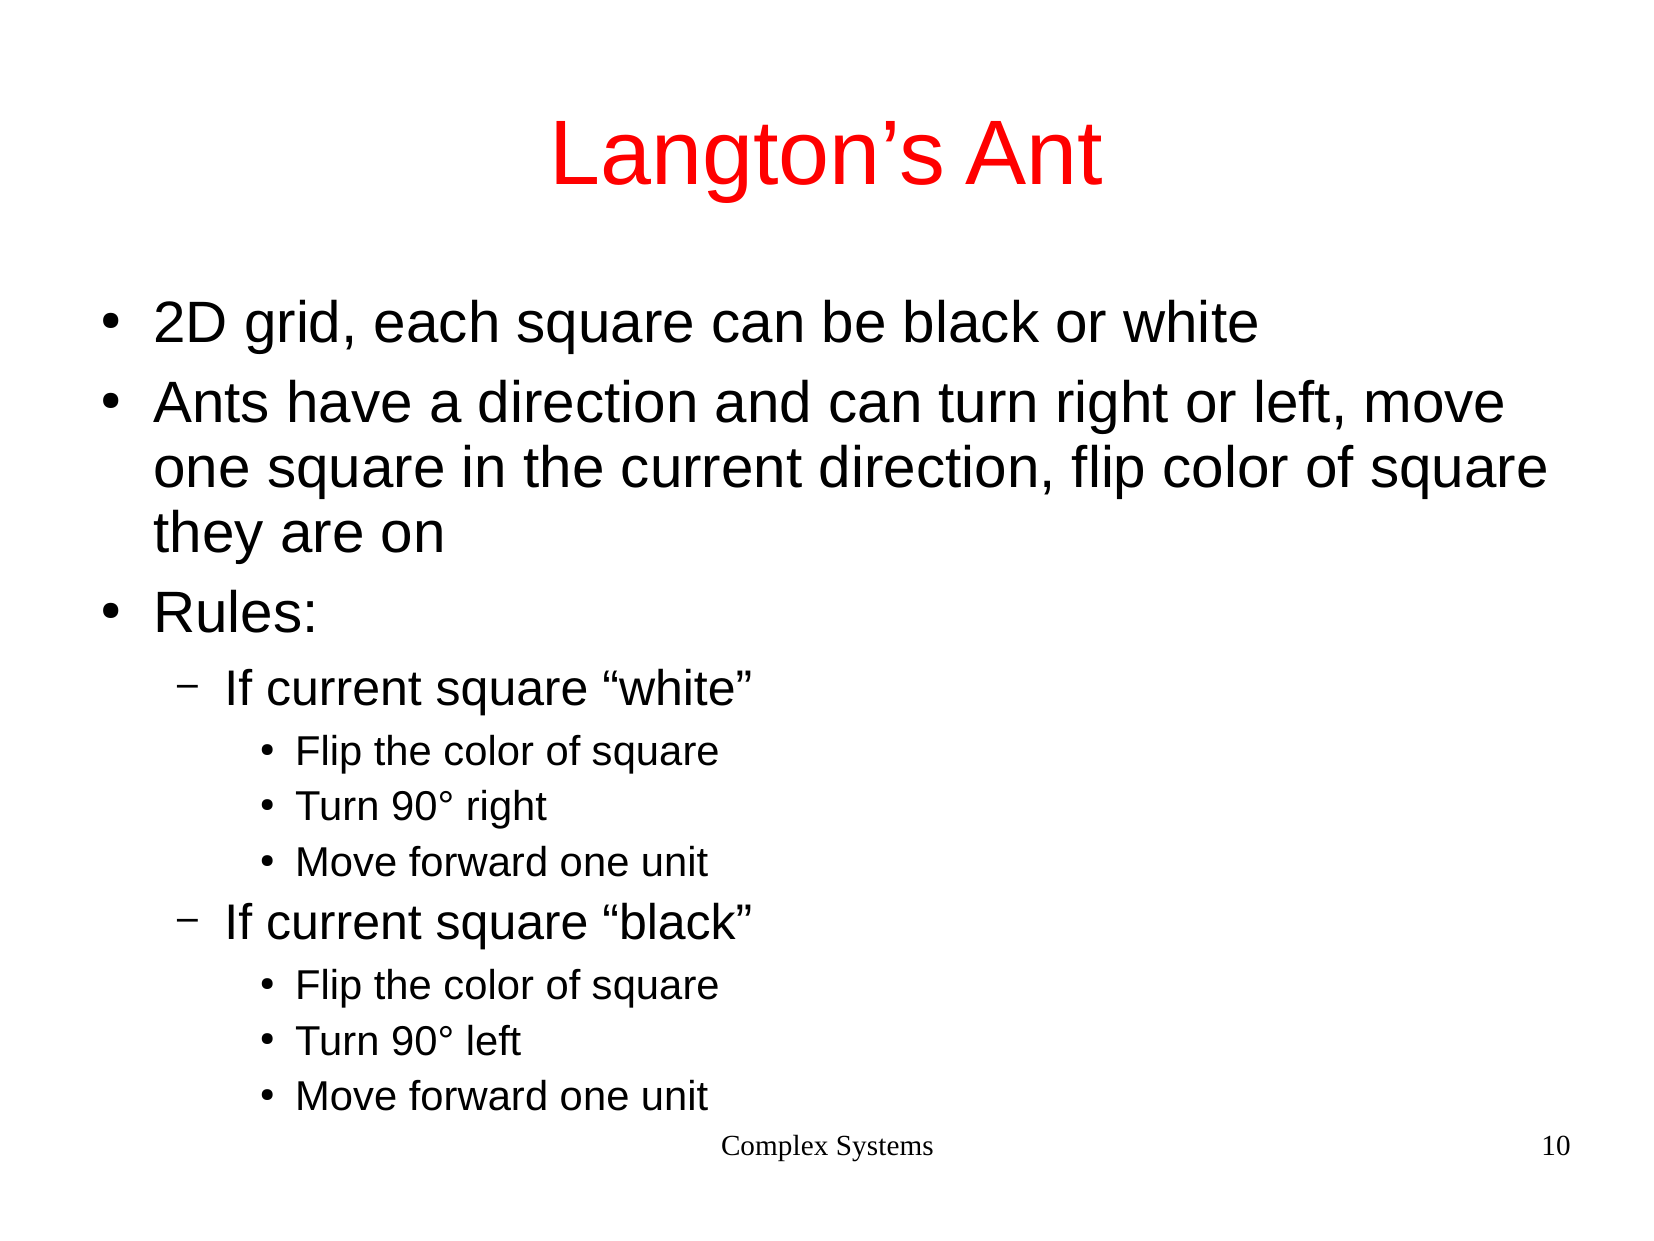

# Langton’s Ant
2D grid, each square can be black or white
Ants have a direction and can turn right or left, move one square in the current direction, flip color of square they are on
Rules:
If current square “white”
Flip the color of square
Turn 90° right
Move forward one unit
If current square “black”
Flip the color of square
Turn 90° left
Move forward one unit
Complex Systems
10